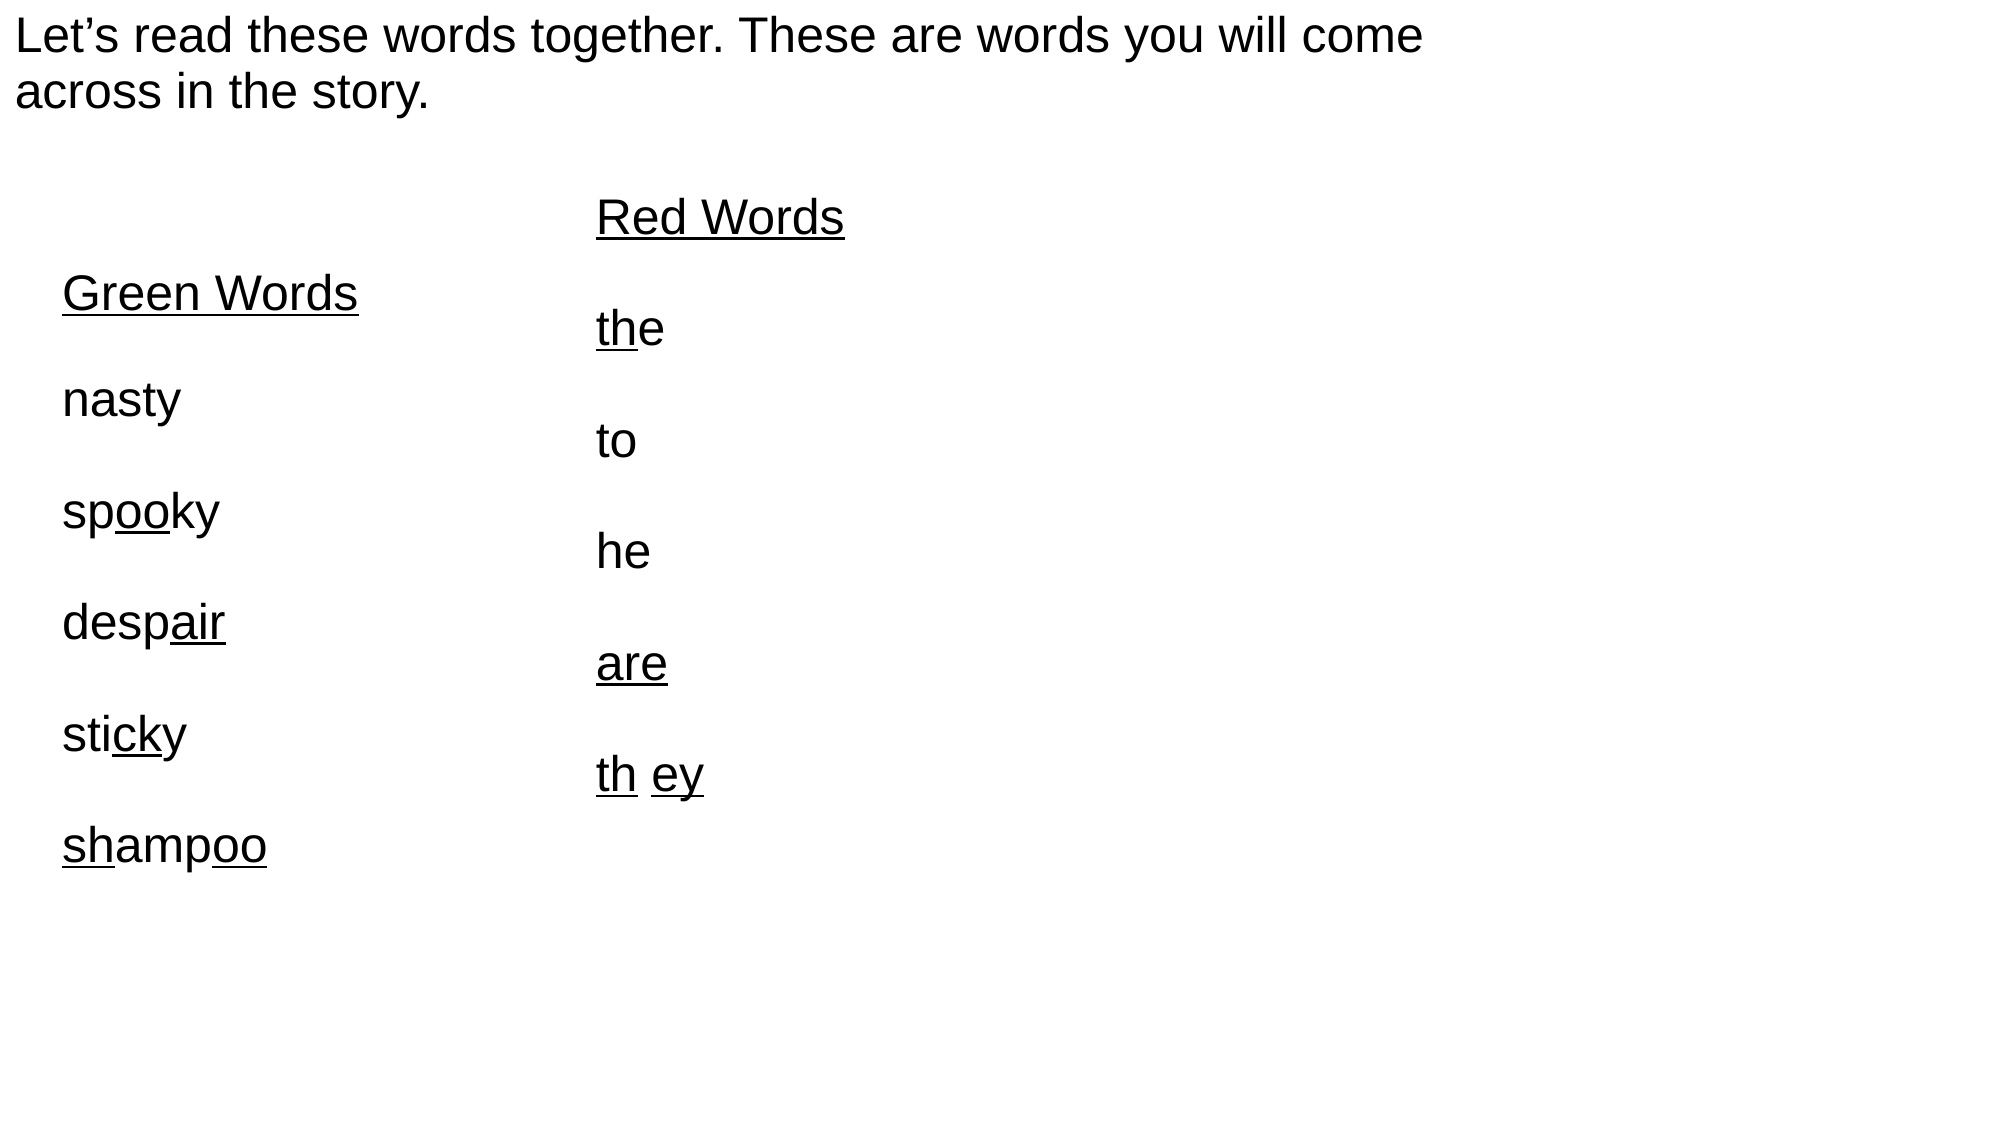

Let’s read these words together. These are words you will come across in the story.
Red Words
the
to
he
are
th ey
Green Words
nasty
spooky
despair
sticky
shampoo